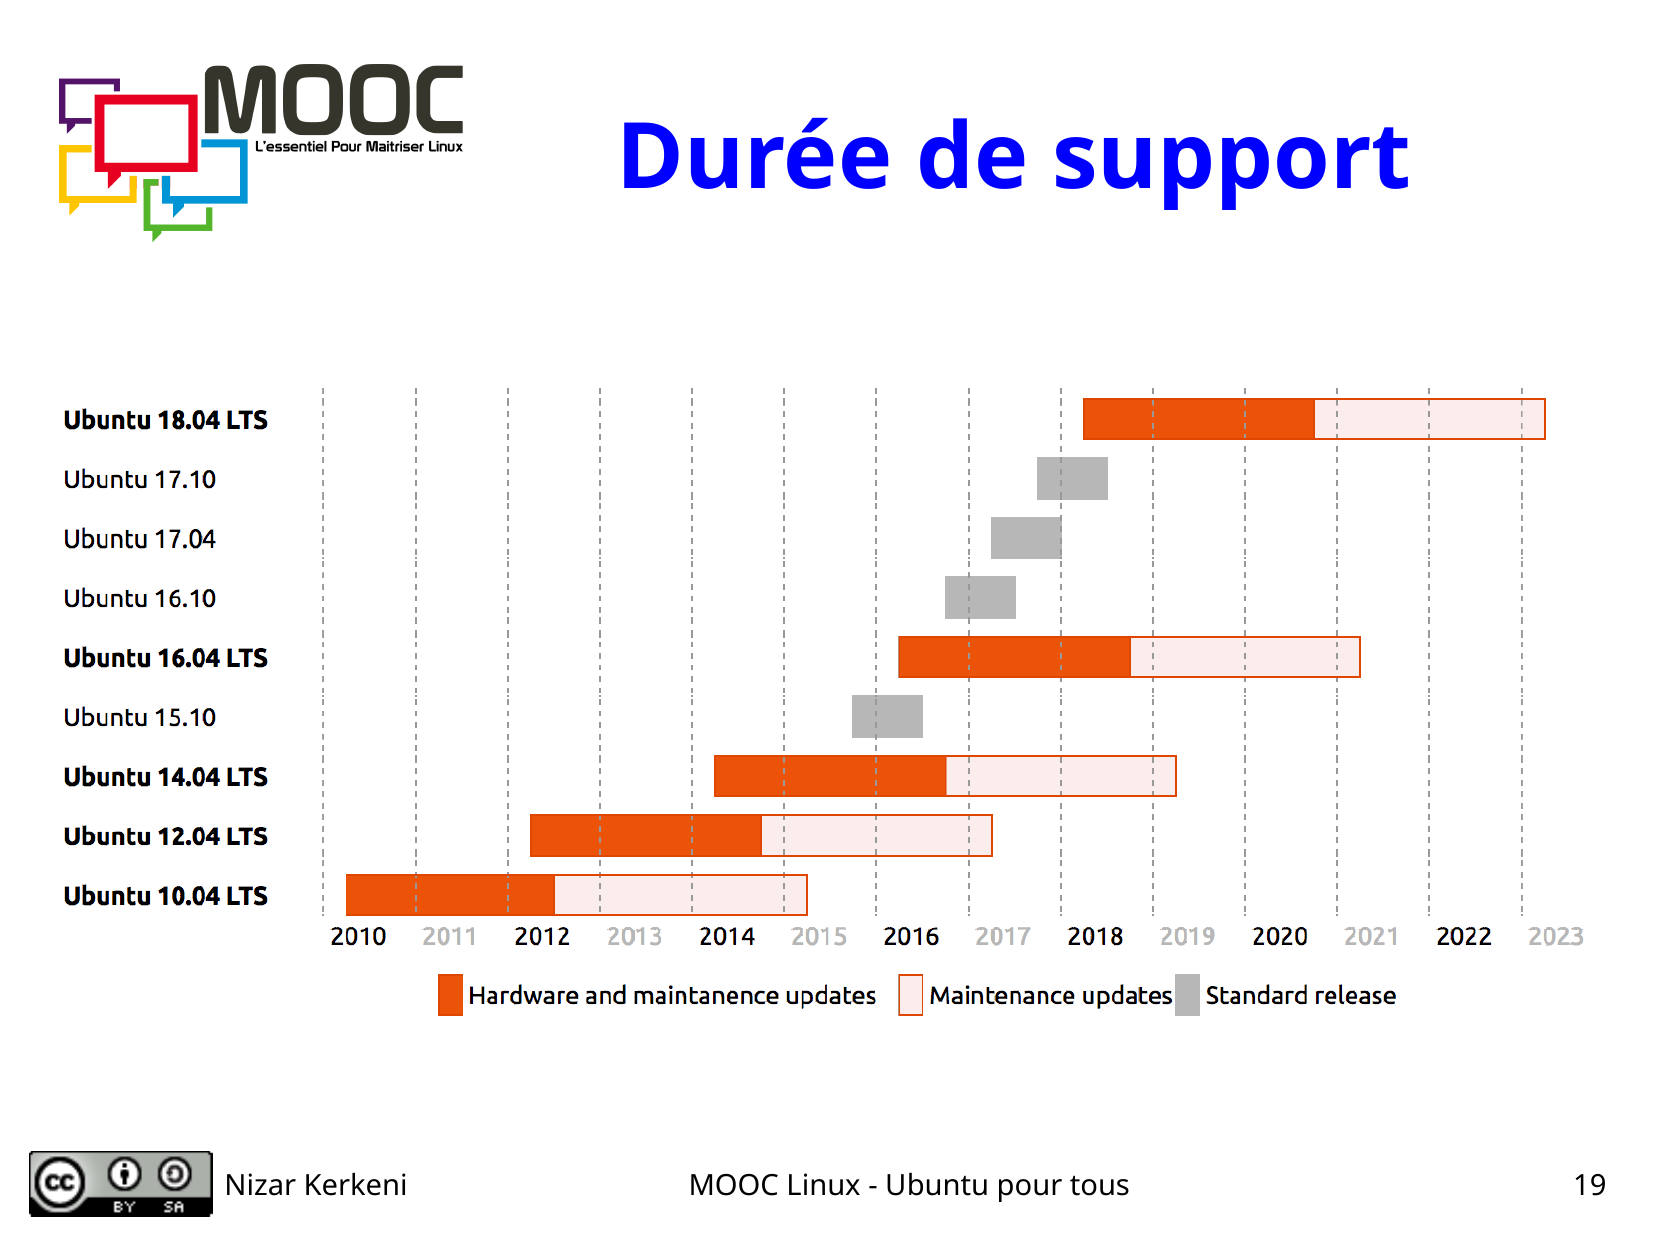

# Durée de support
MOOC Linux - Ubuntu pour tous
19